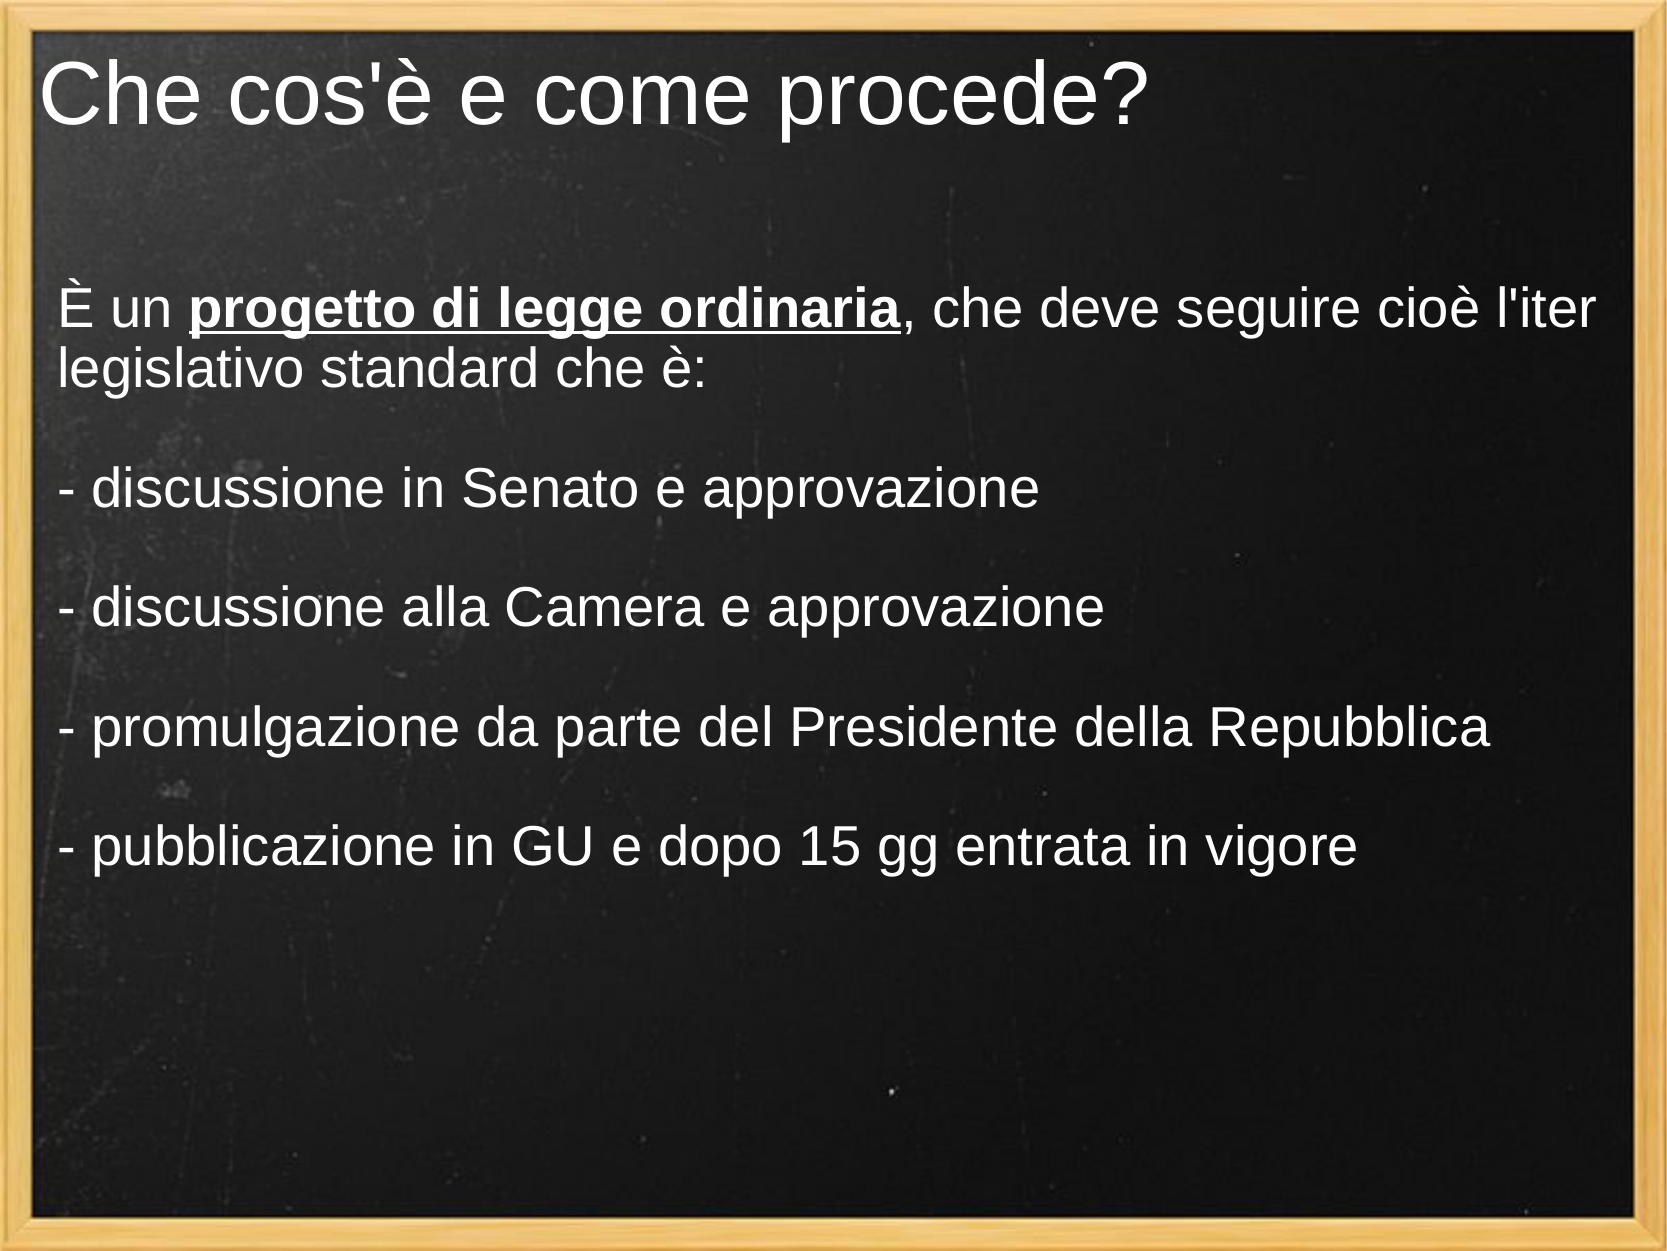

# Che cos'è e come procede?
È un progetto di legge ordinaria, che deve seguire cioè l'iter legislativo standard che è:
- discussione in Senato e approvazione
- discussione alla Camera e approvazione
- promulgazione da parte del Presidente della Repubblica
- pubblicazione in GU e dopo 15 gg entrata in vigore